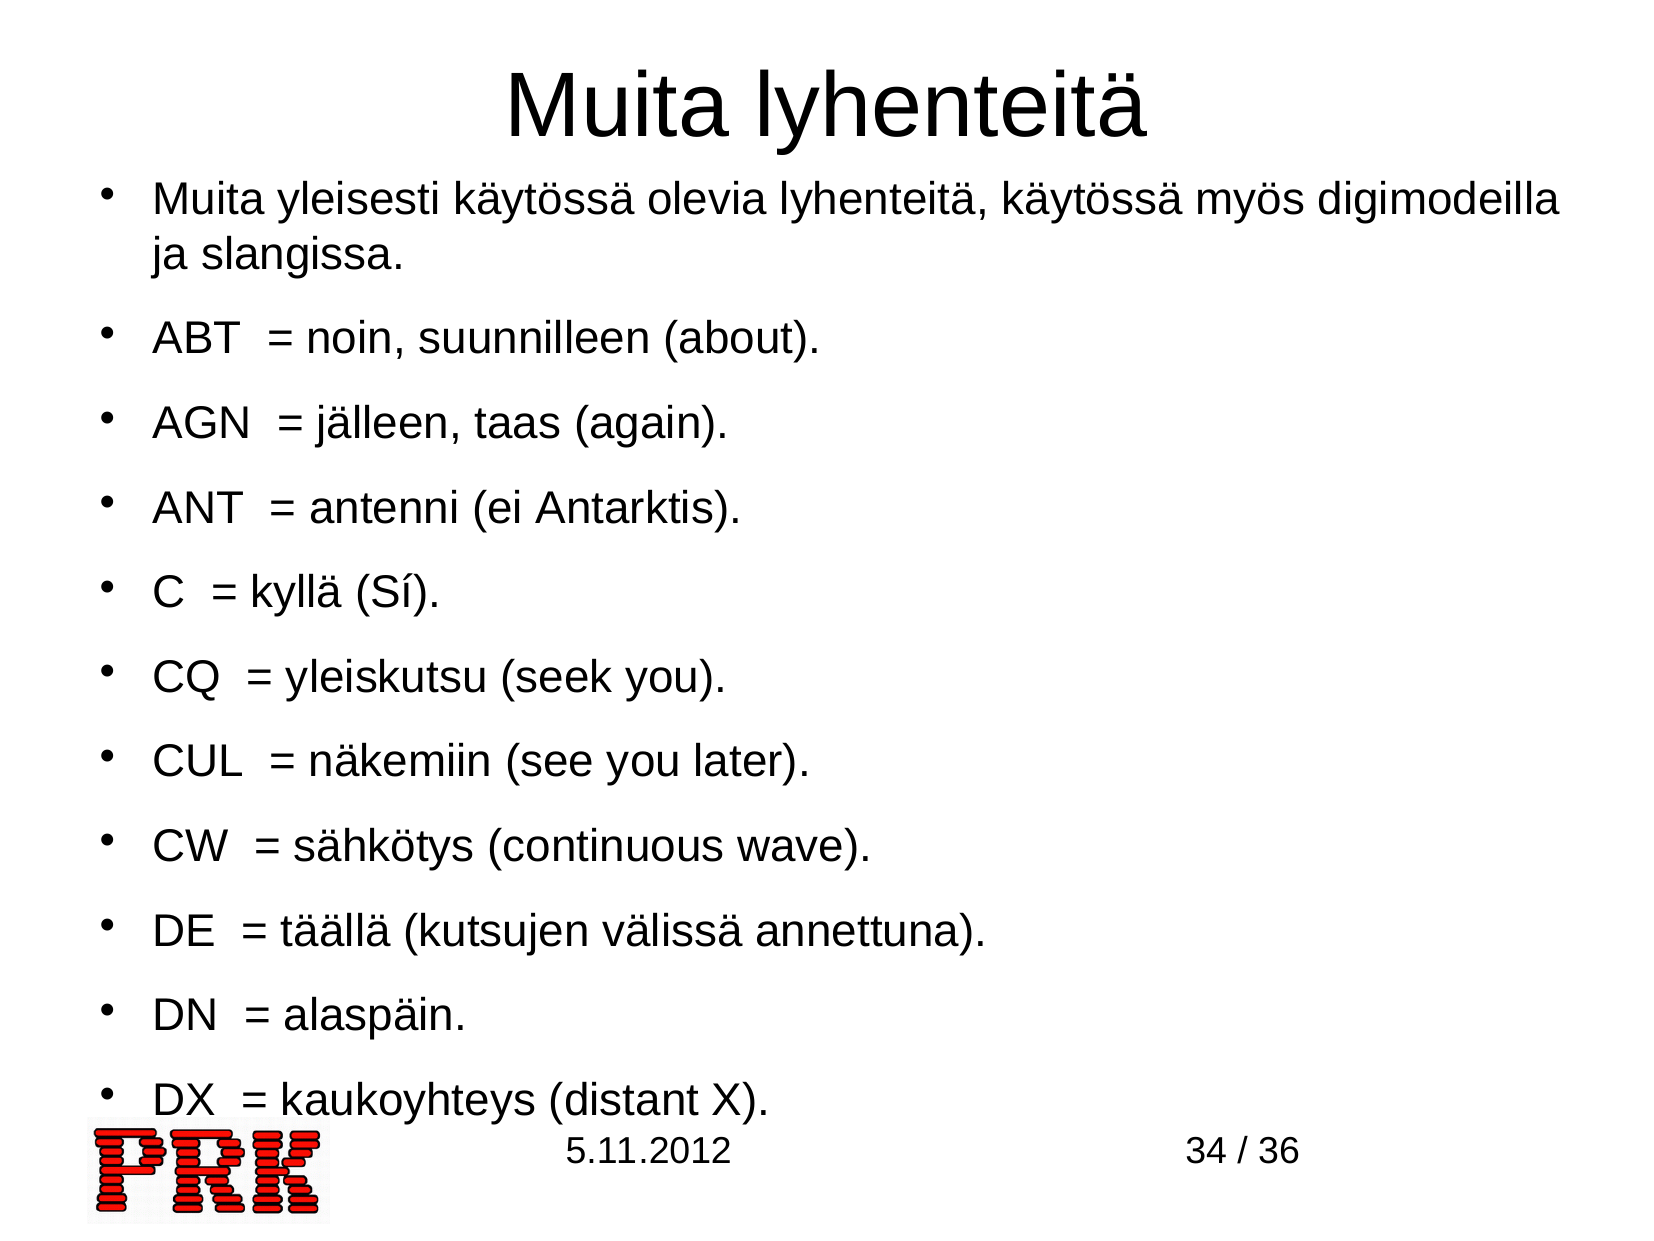

# Muita lyhenteitä
Muita yleisesti käytössä olevia lyhenteitä, käytössä myös digimodeilla ja slangissa.
ABT = noin, suunnilleen (about).
AGN = jälleen, taas (again).
ANT = antenni (ei Antarktis).
C = kyllä (Sí).
CQ = yleiskutsu (seek you).
CUL = näkemiin (see you later).
CW = sähkötys (continuous wave).
DE = täällä (kutsujen välissä annettuna).
DN = alaspäin.
DX = kaukoyhteys (distant X).
34